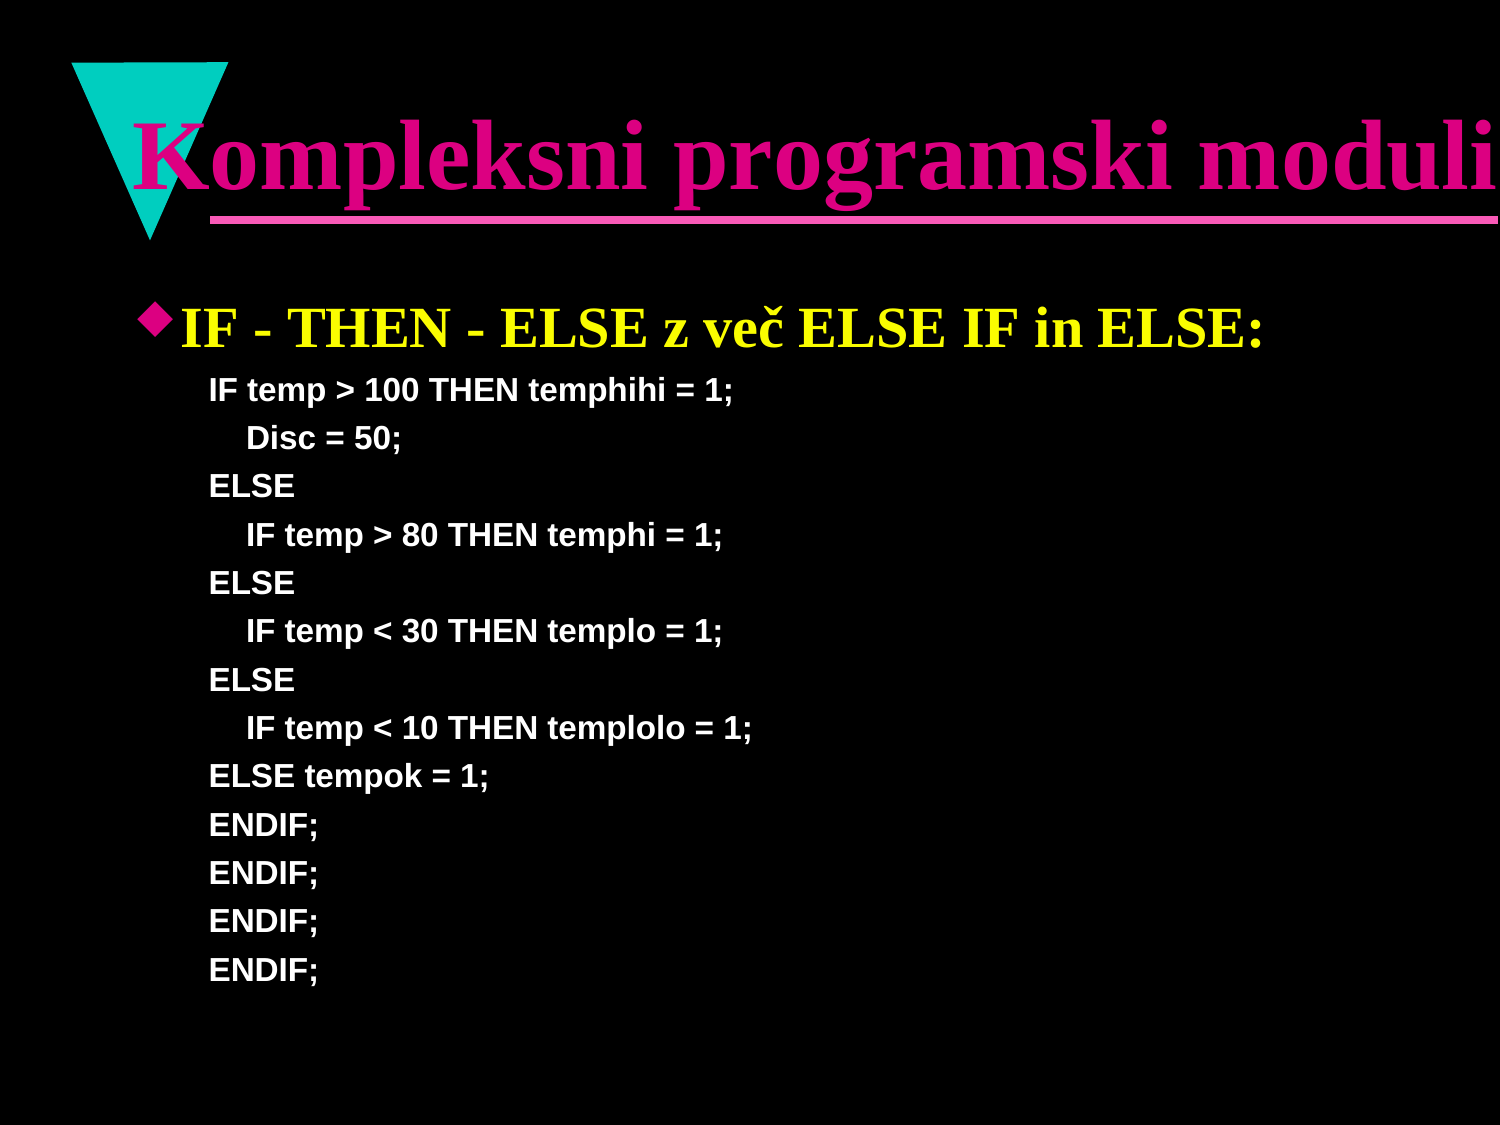

# Kompleksni programski moduli
IF - THEN - ELSE z več ELSE IF in ELSE:
IF temp > 100 THEN temphihi = 1;
	Disc = 50;
ELSE
	IF temp > 80 THEN temphi = 1;
ELSE
	IF temp < 30 THEN templo = 1;
ELSE
	IF temp < 10 THEN templolo = 1;
ELSE tempok = 1;
ENDIF;
ENDIF;
ENDIF;
ENDIF;
RVP2
Kreiranje programskih modulov
38